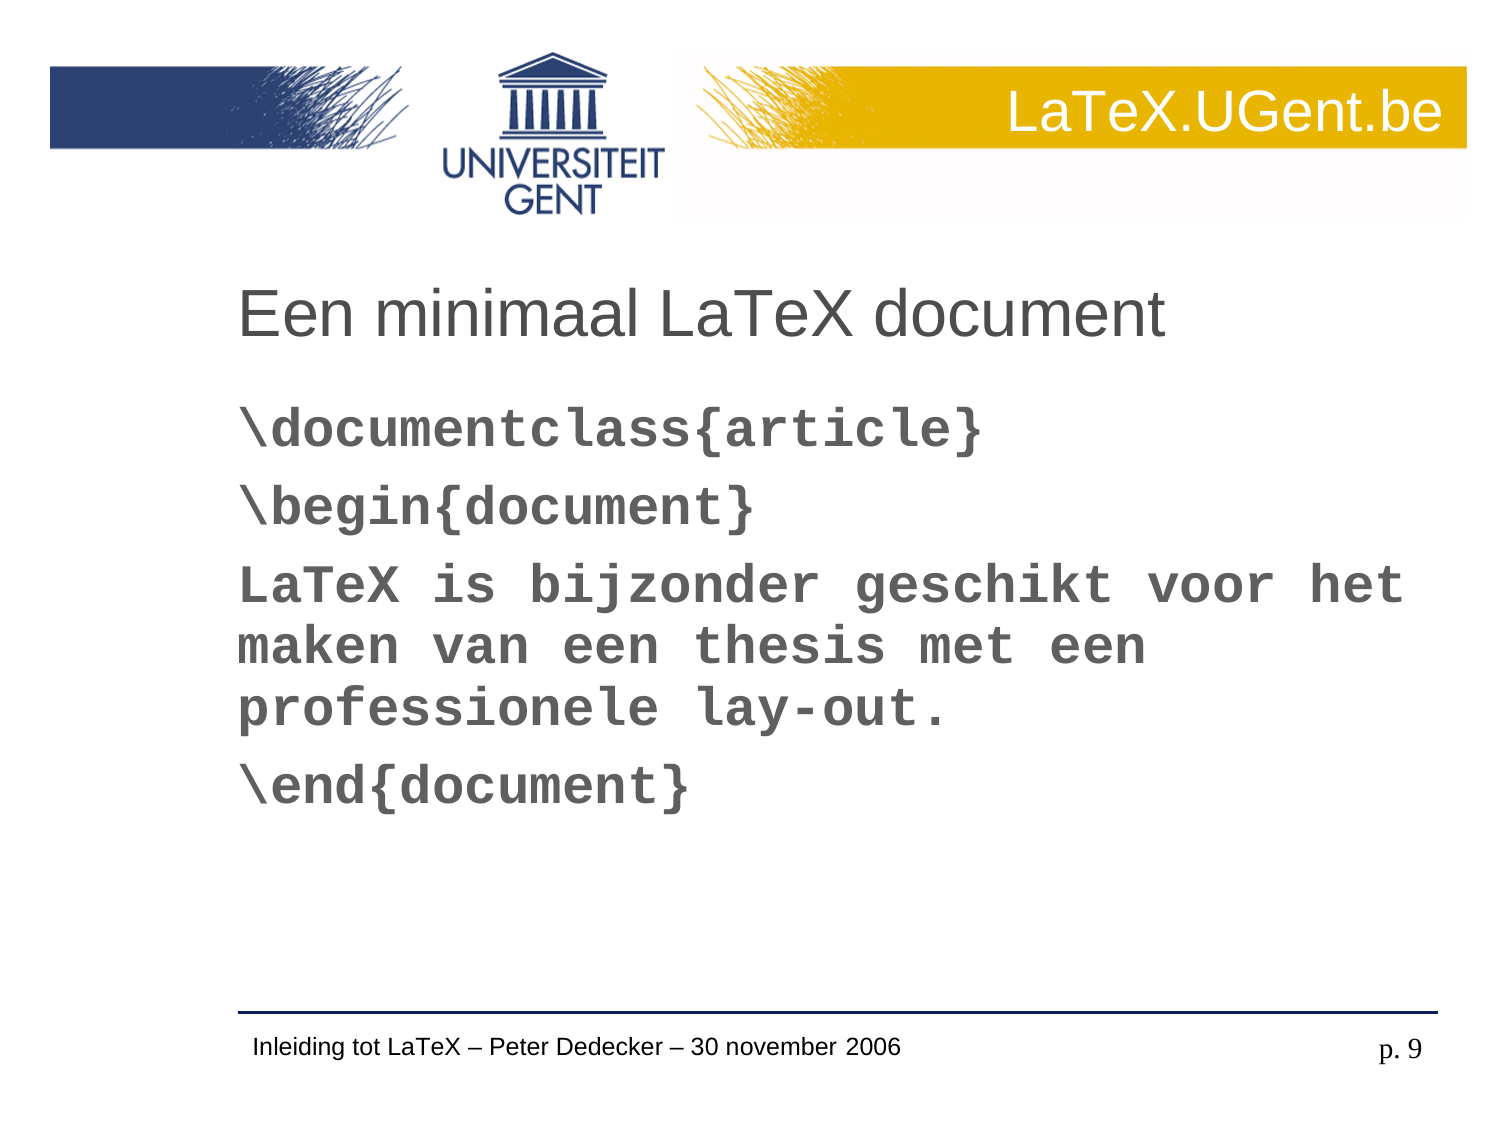

# Een minimaal LaTeX document
\documentclass{article}
\begin{document}
LaTeX is bijzonder geschikt voor het maken van een thesis met een professionele lay-out.
\end{document}
9